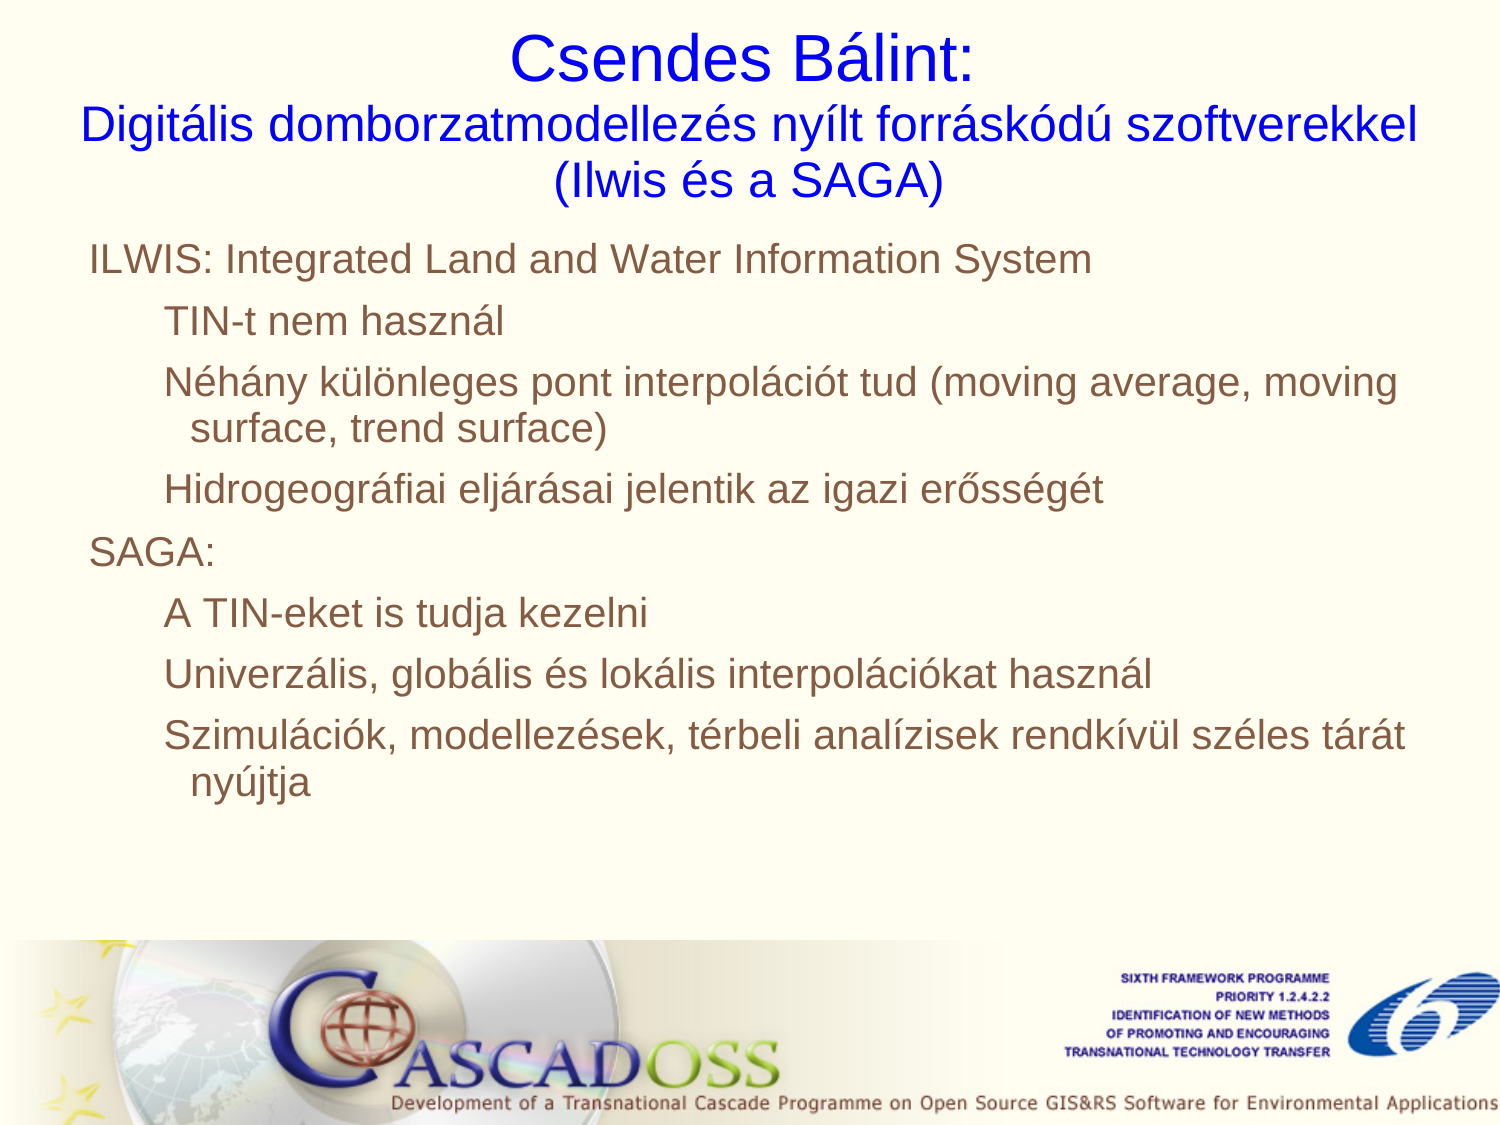

# Csendes Bálint: Digitális domborzatmodellezés nyílt forráskódú szoftverekkel (Ilwis és a SAGA)
ILWIS: Integrated Land and Water Information System
TIN-t nem használ
Néhány különleges pont interpolációt tud (moving average, moving surface, trend surface)
Hidrogeográfiai eljárásai jelentik az igazi erősségét
SAGA:
A TIN-eket is tudja kezelni
Univerzális, globális és lokális interpolációkat használ
Szimulációk, modellezések, térbeli analízisek rendkívül széles tárát nyújtja